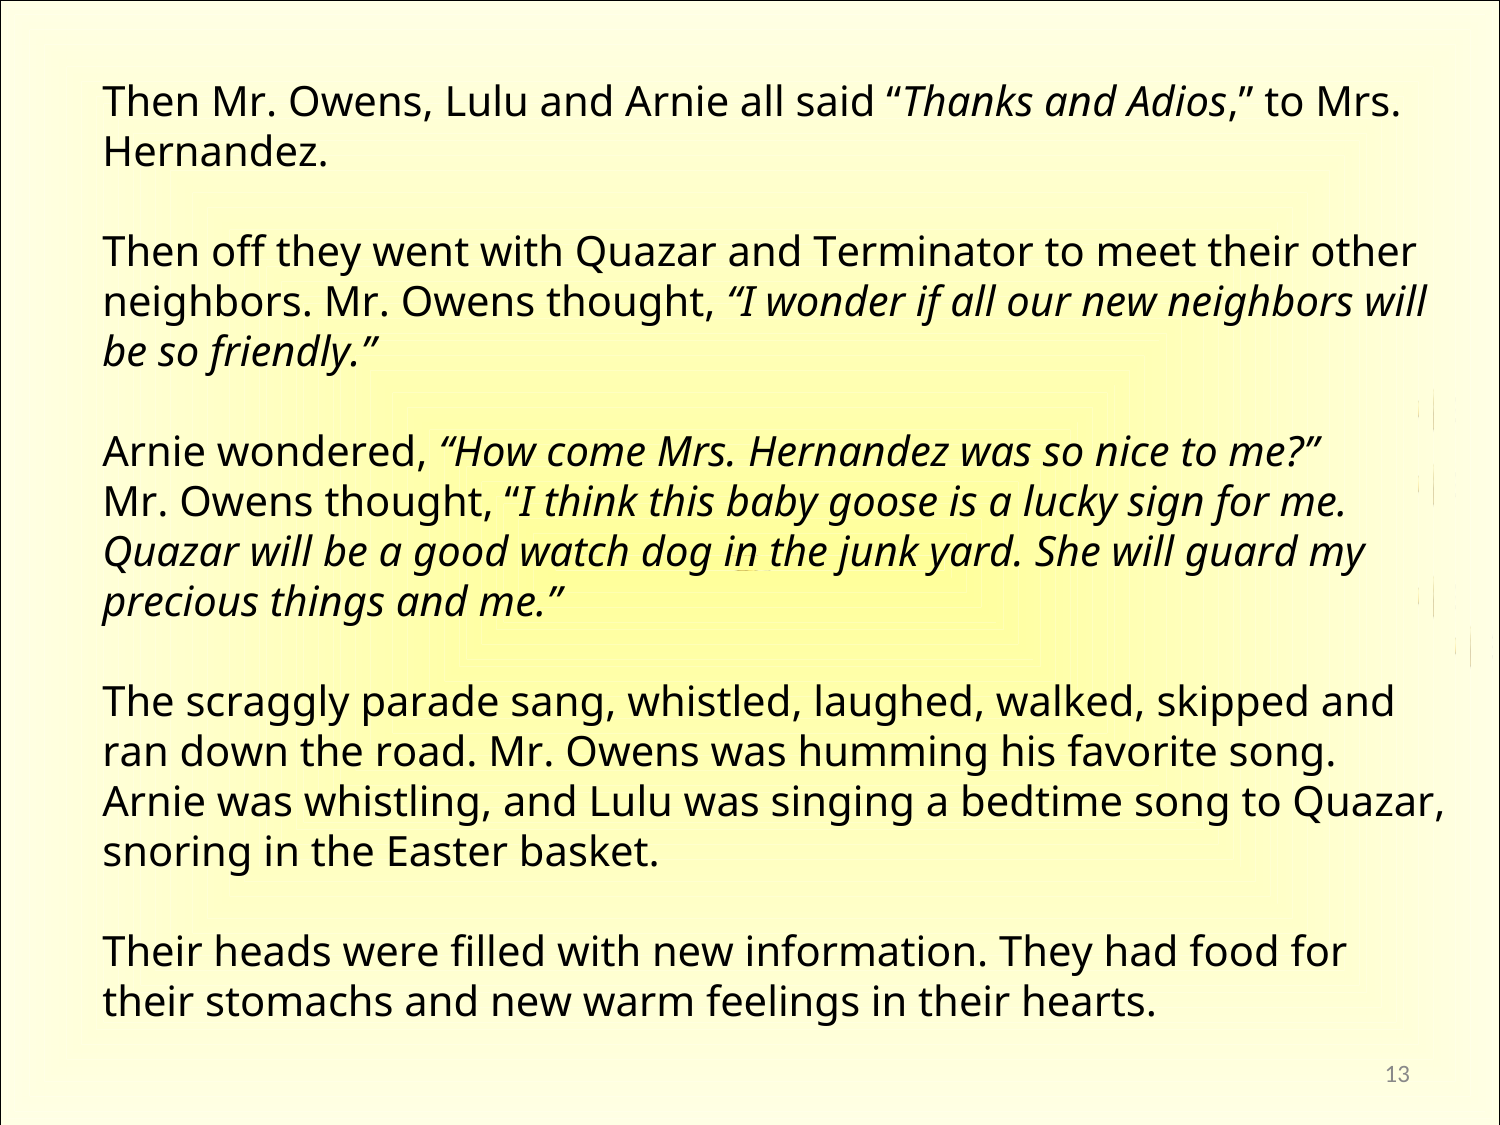

Then Mr. Owens, Lulu and Arnie all said “Thanks and Adios,” to Mrs. Hernandez.
Then off they went with Quazar and Terminator to meet their other neighbors. Mr. Owens thought, “I wonder if all our new neighbors will be so friendly.”
Arnie wondered, “How come Mrs. Hernandez was so nice to me?”
Mr. Owens thought, “I think this baby goose is a lucky sign for me. Quazar will be a good watch dog in the junk yard. She will guard my precious things and me.”
The scraggly parade sang, whistled, laughed, walked, skipped and ran down the road. Mr. Owens was humming his favorite song. Arnie was whistling, and Lulu was singing a bedtime song to Quazar, snoring in the Easter basket.
Their heads were filled with new information. They had food for their stomachs and new warm feelings in their hearts.